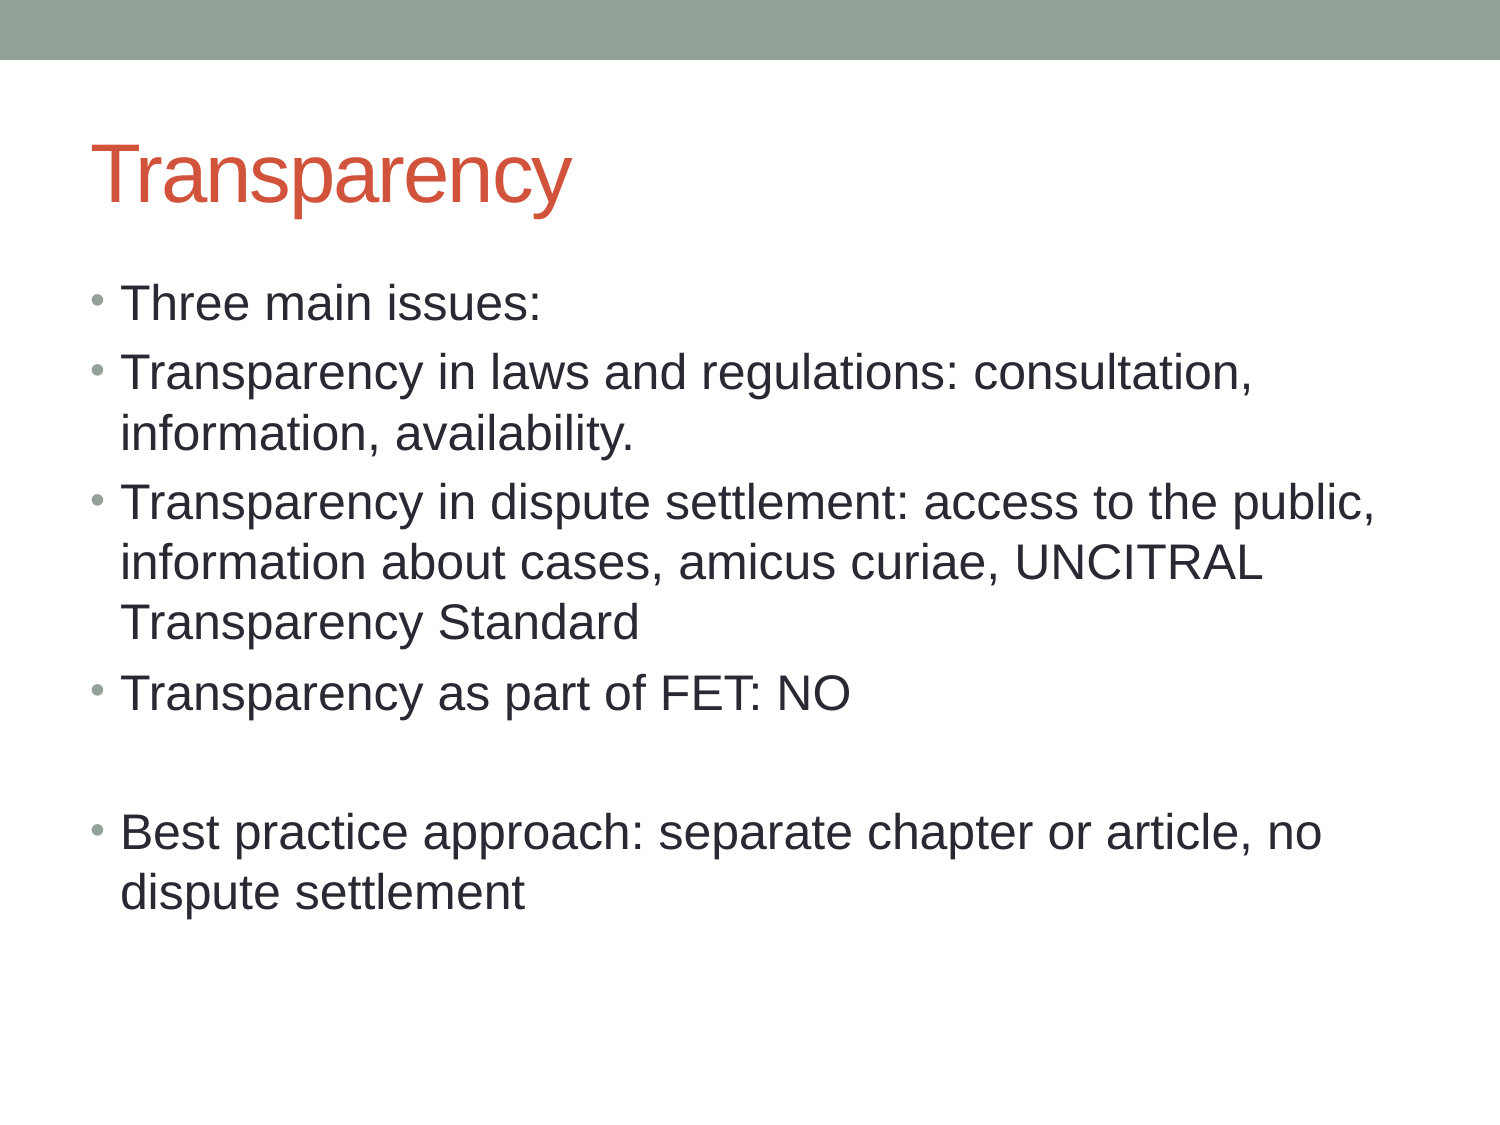

# Transparency
Three main issues:
Transparency in laws and regulations: consultation, information, availability.
Transparency in dispute settlement: access to the public, information about cases, amicus curiae, UNCITRAL Transparency Standard
Transparency as part of FET: NO
Best practice approach: separate chapter or article, no dispute settlement